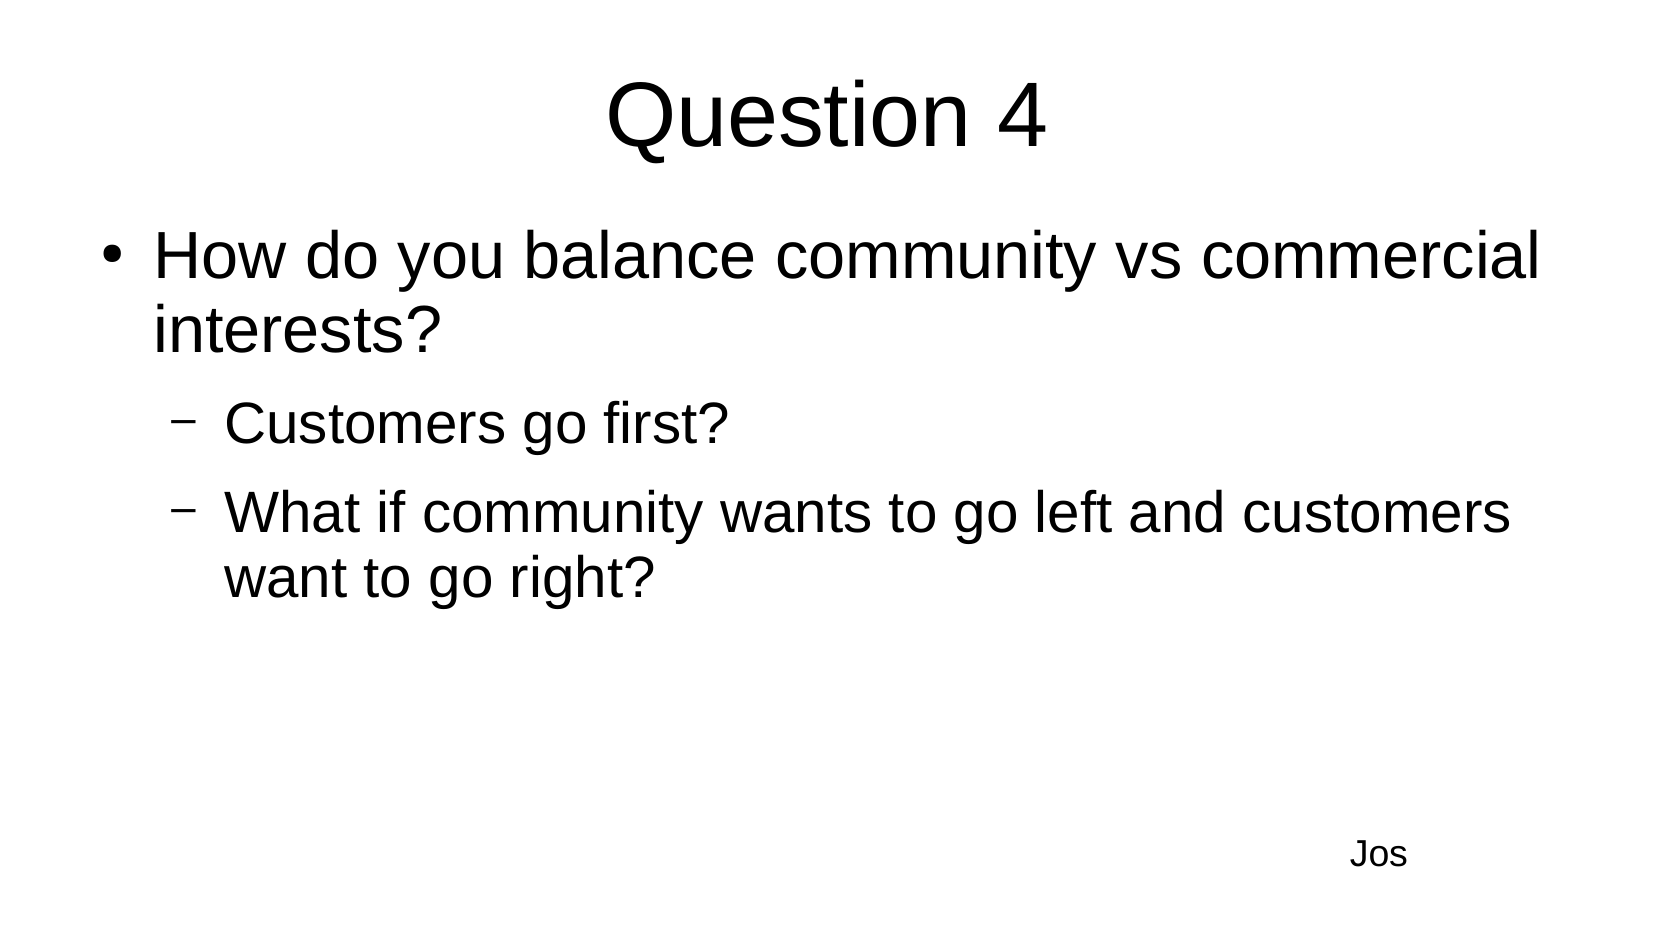

# Question 4
How do you balance community vs commercial interests?
Customers go first?
What if community wants to go left and customers want to go right?
Jos